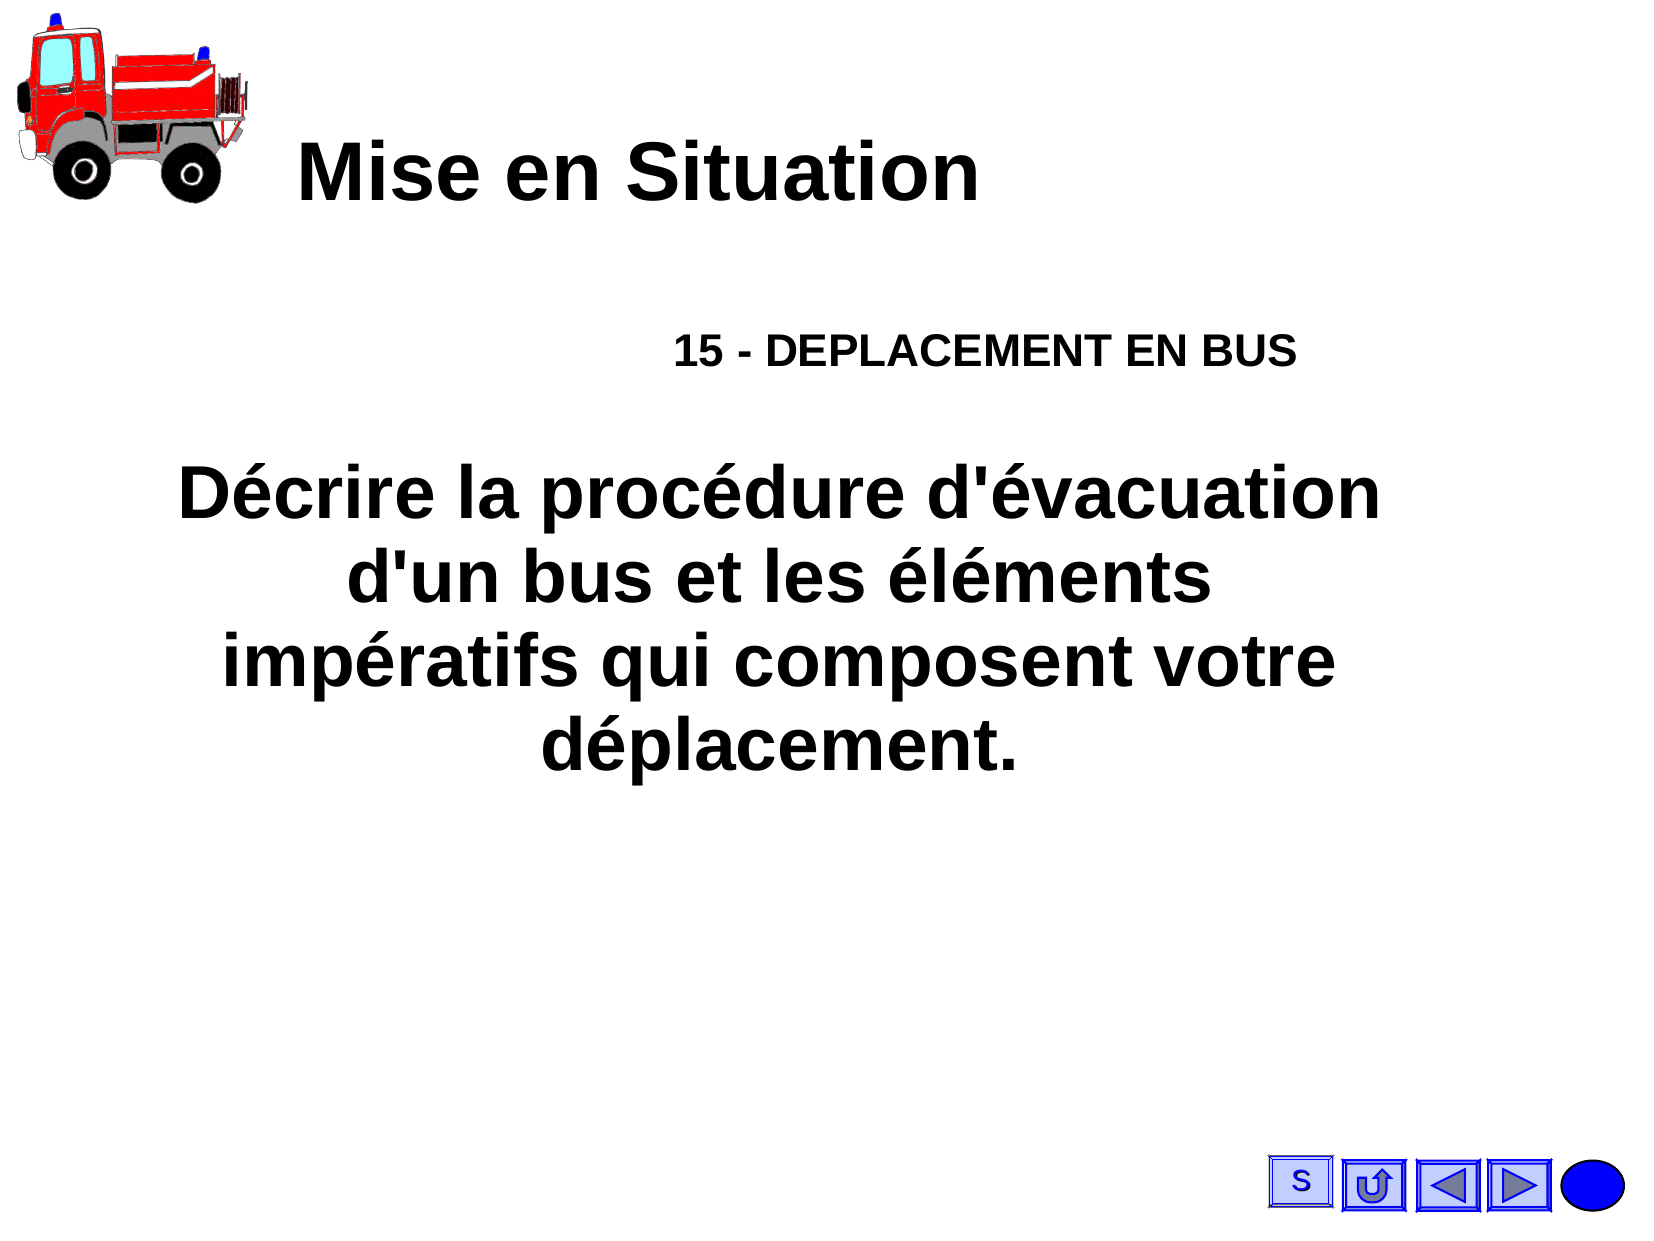

Mise en Situation
15 - DEPLACEMENT EN BUS
# Décrire la procédure d'évacuation d'un bus et les éléments impératifs qui composent votre déplacement.